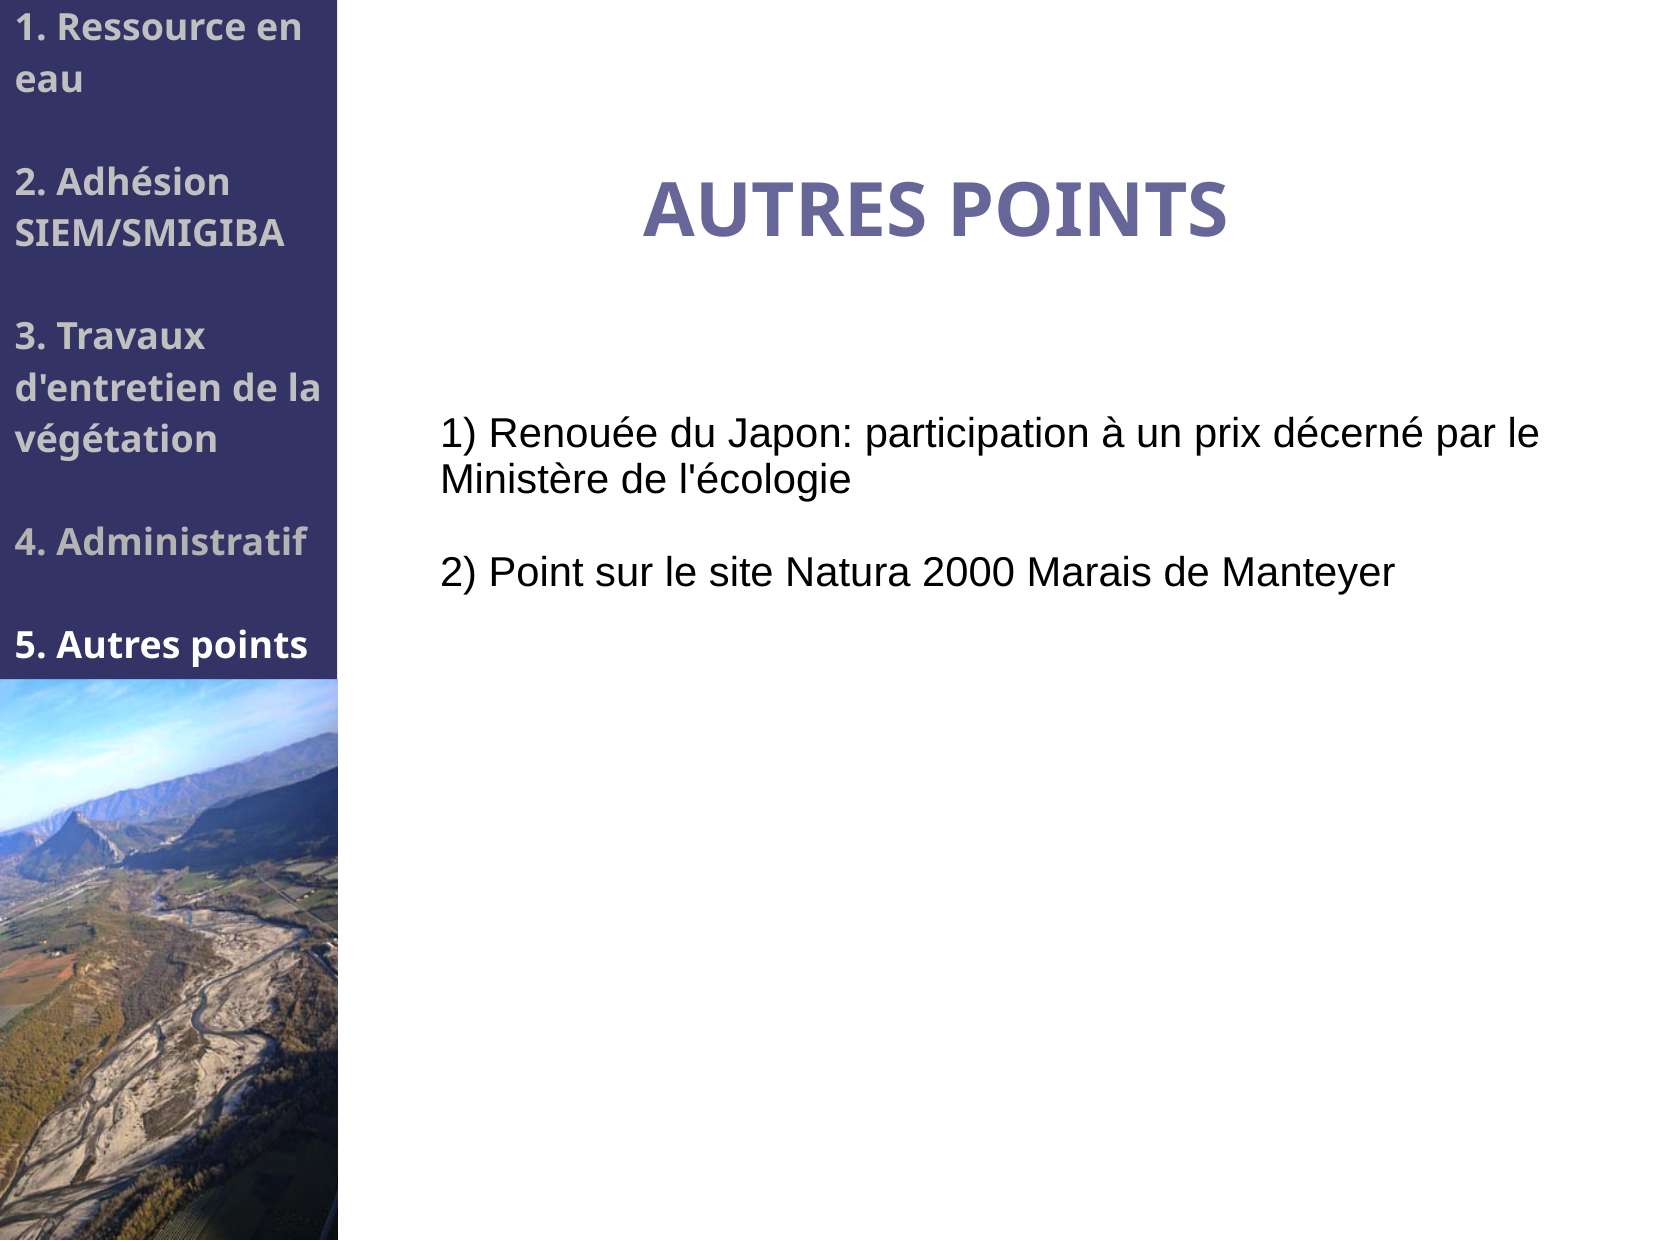

1. Ressource en eau
2. Adhésion SIEM/SMIGIBA
3. Travaux d'entretien de la végétation
4. Administratif
5. Autres points
AUTRES POINTS
1) Renouée du Japon: participation à un prix décerné par le Ministère de l'écologie
2) Point sur le site Natura 2000 Marais de Manteyer